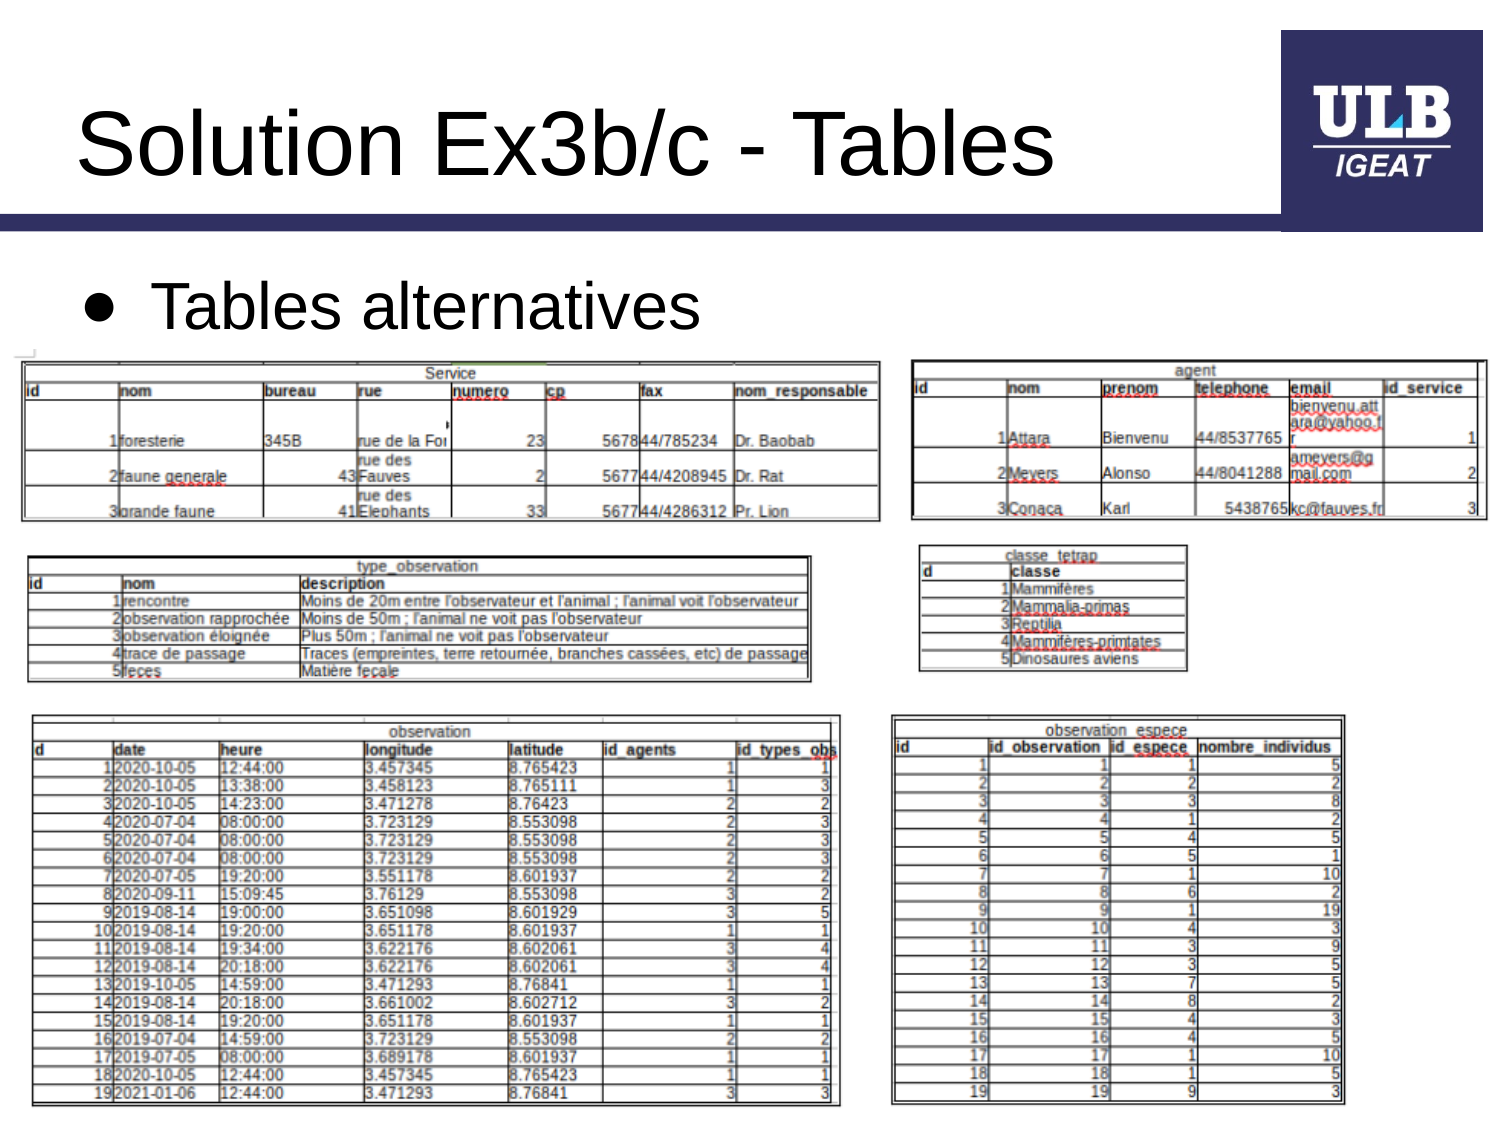

# Solution Ex3b/c - Tables
Tables alternatives